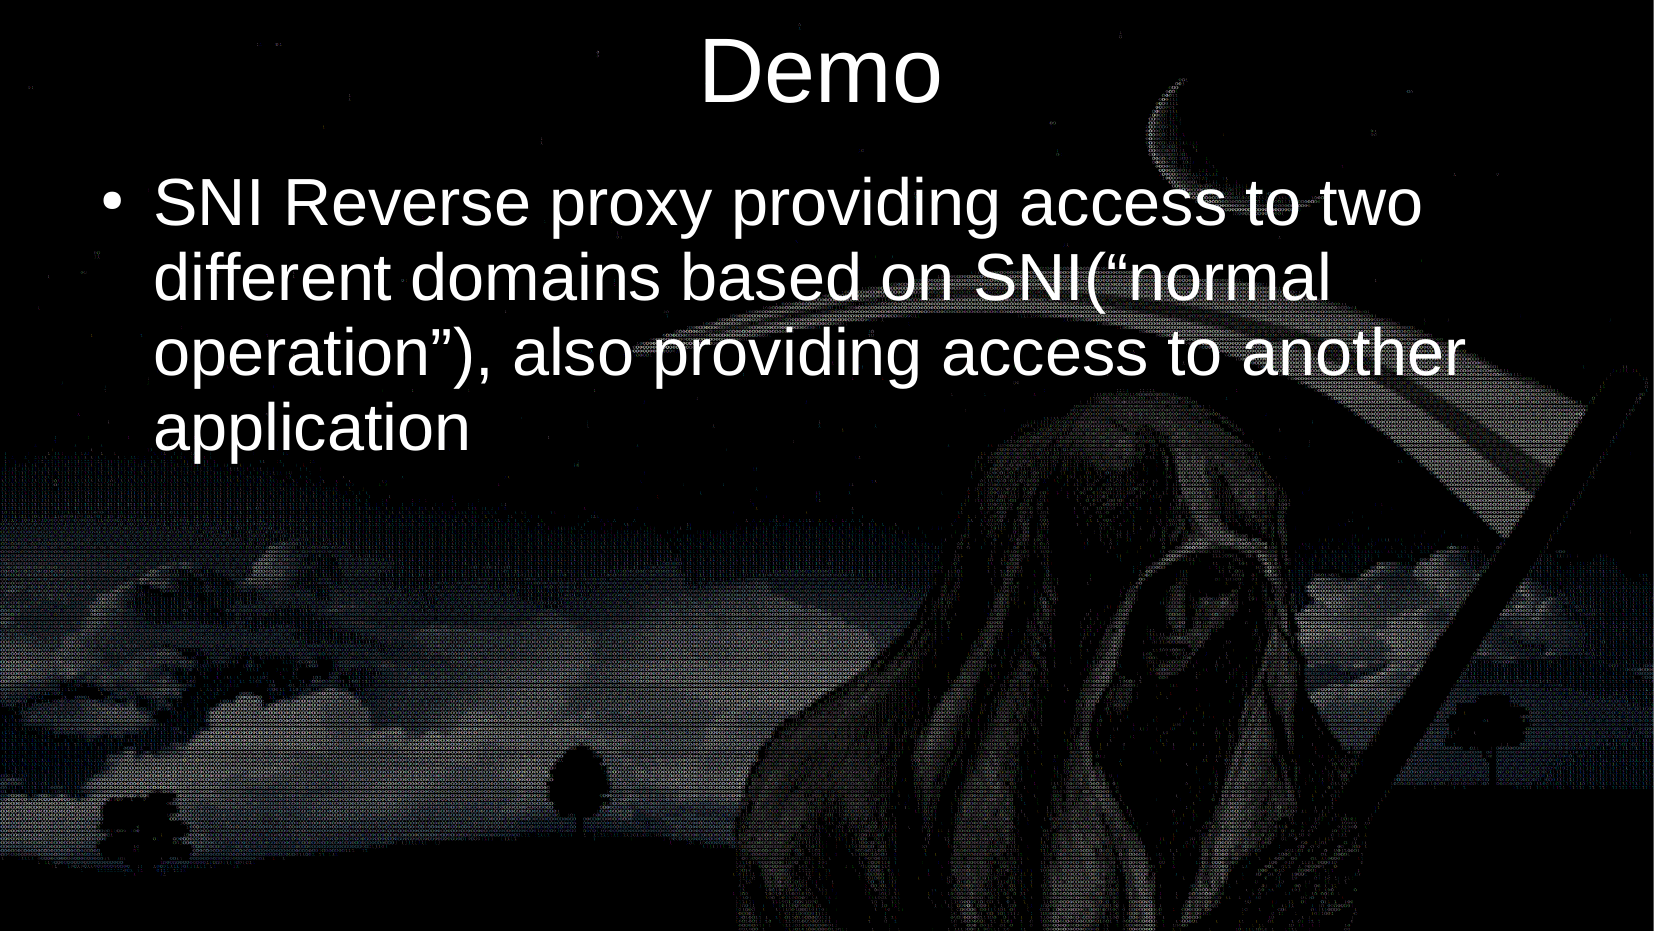

# Demo
SNI Reverse proxy providing access to two different domains based on SNI(“normal operation”), also providing access to another application